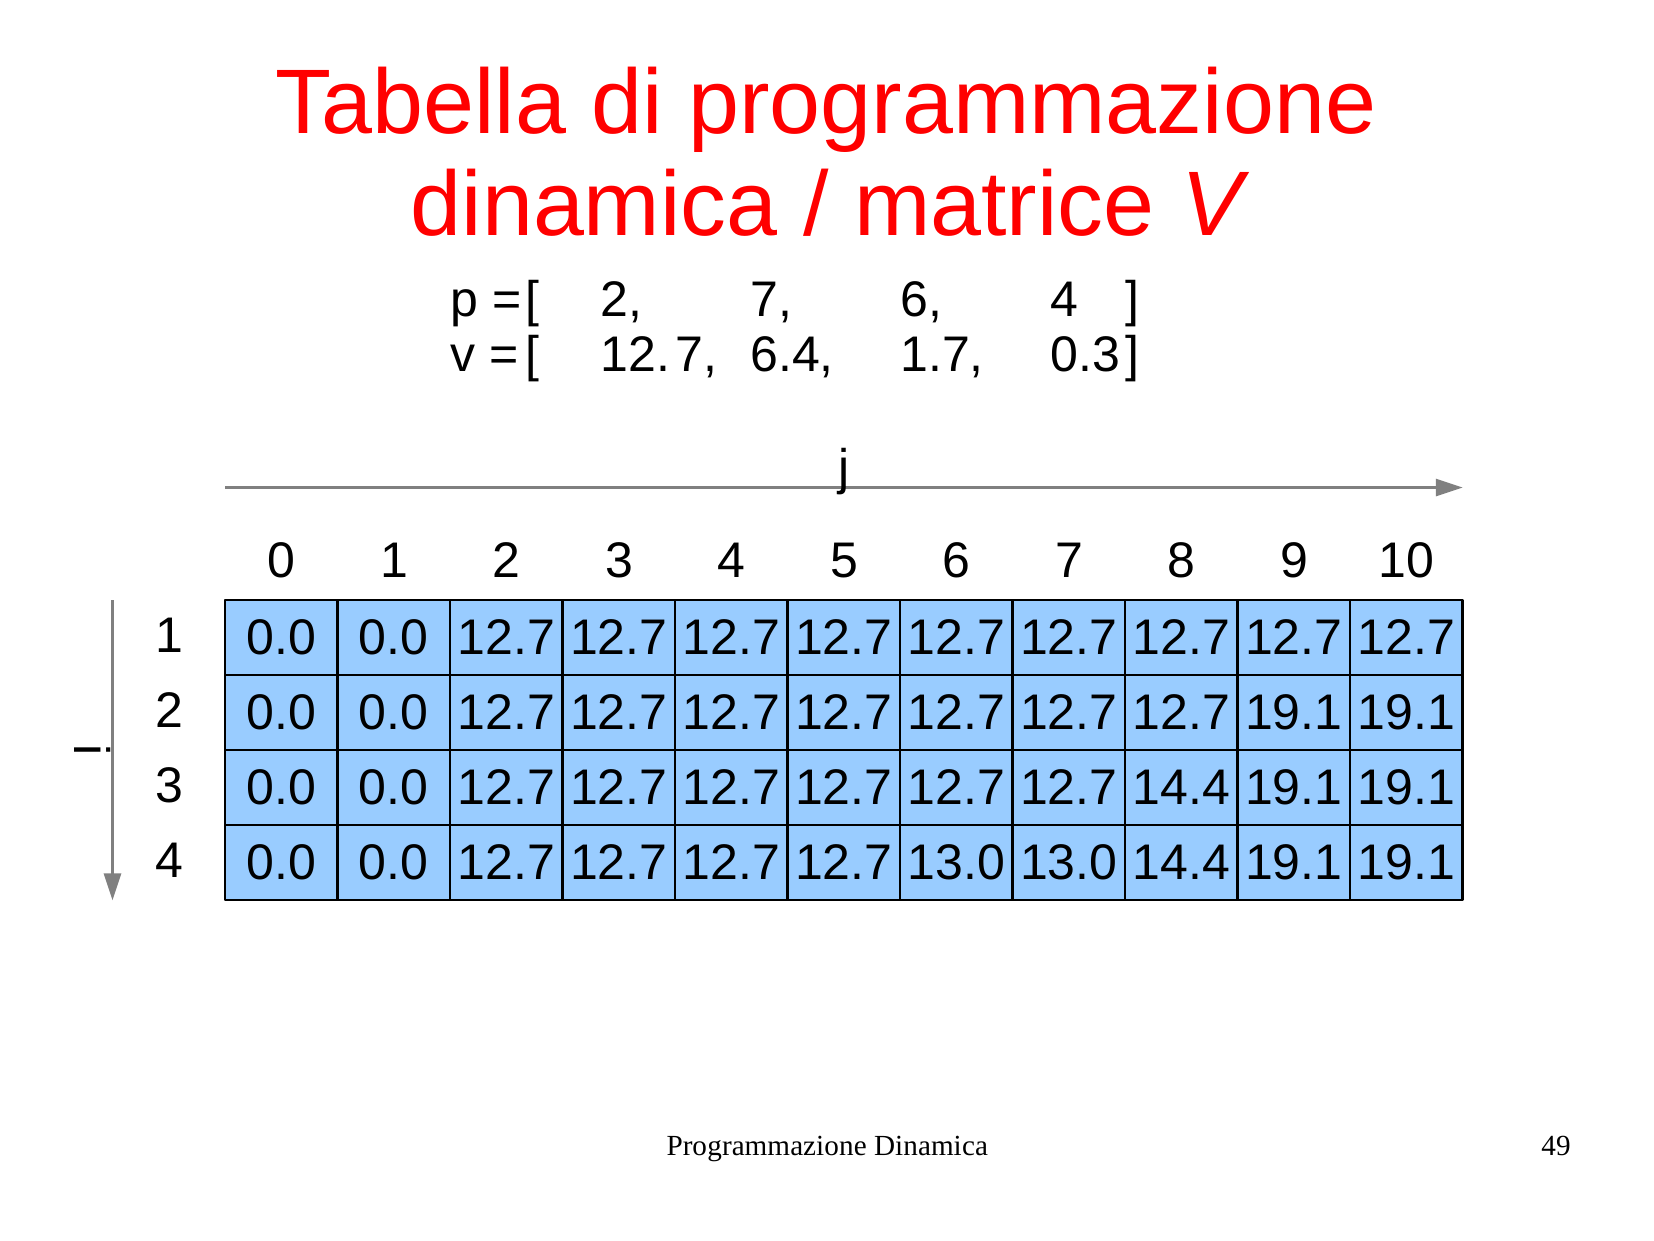

# Tabella di programmazione dinamica / matrice V
p =	[	2, 		7, 		6, 		4	]
v =	[	12.	7,	6.4, 	1.7, 	0.3	]
j
0
1
2
3
4
5
6
7
8
9
10
1
i
0.0
0.0
12.7
12.7
12.7
12.7
12.7
12.7
12.7
12.7
12.7
2
0.0
0.0
12.7
12.7
12.7
12.7
12.7
12.7
12.7
19.1
19.1
3
0.0
0.0
12.7
12.7
12.7
12.7
12.7
12.7
14.4
19.1
19.1
4
0.0
0.0
12.7
12.7
12.7
12.7
13.0
13.0
14.4
19.1
19.1
Programmazione Dinamica
49